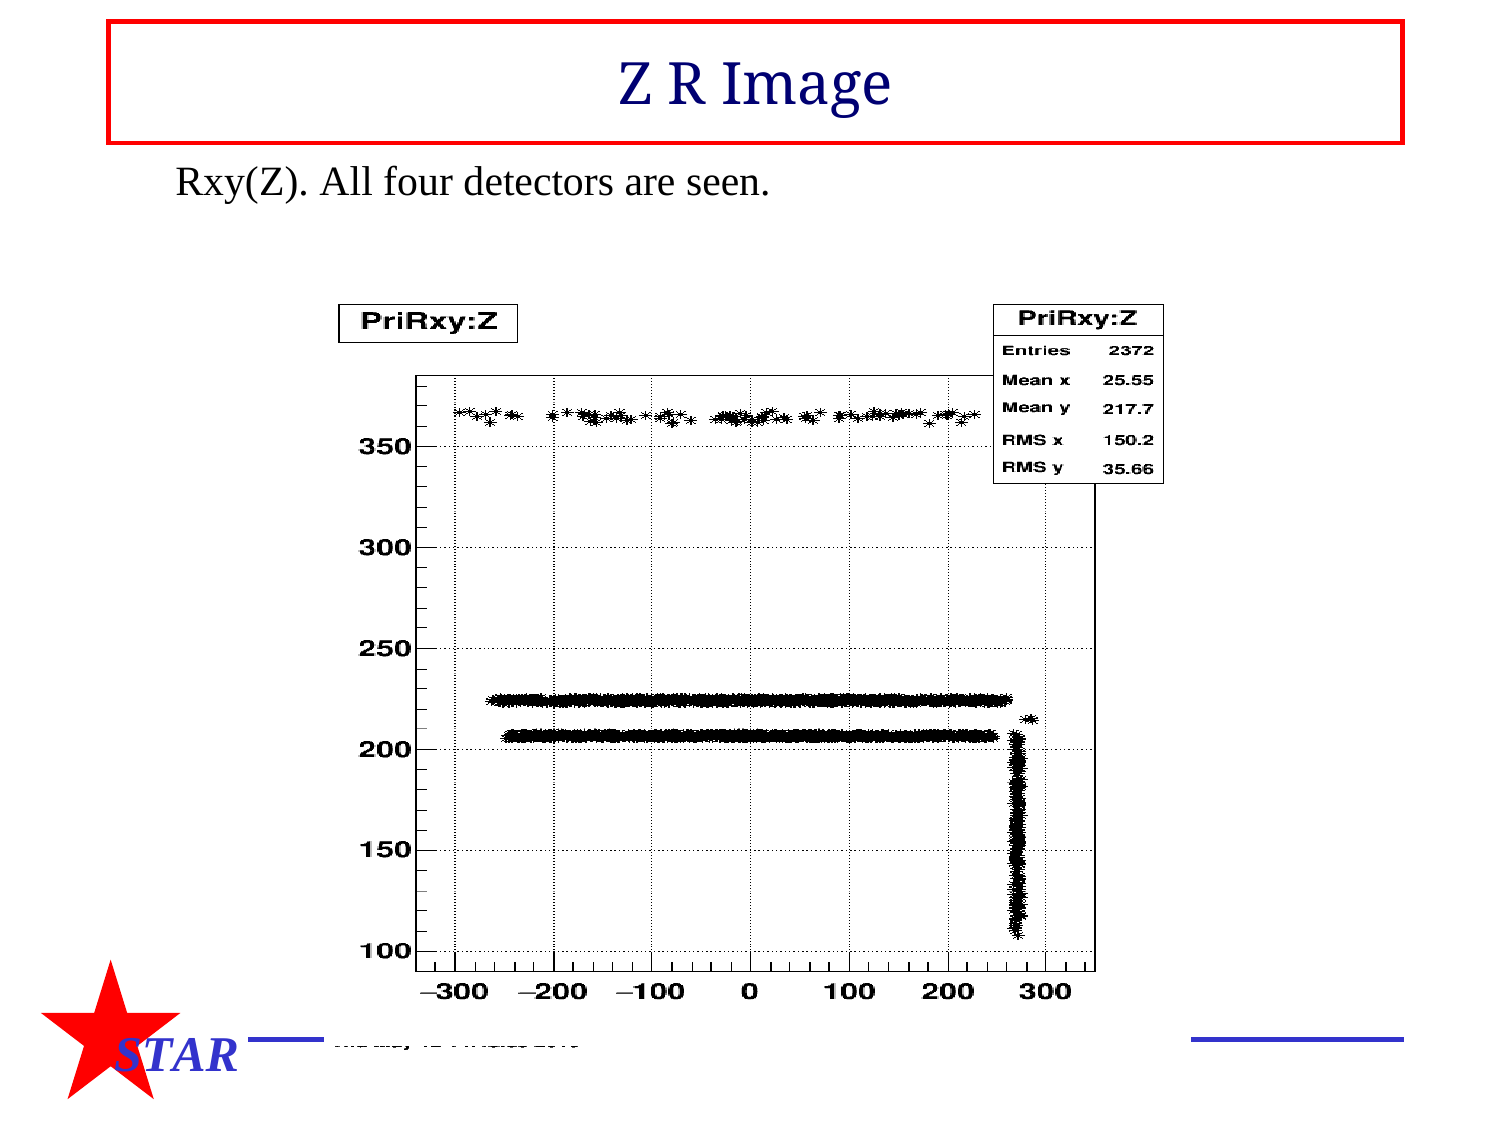

# Z R Image
Rxy(Z). All four detectors are seen.